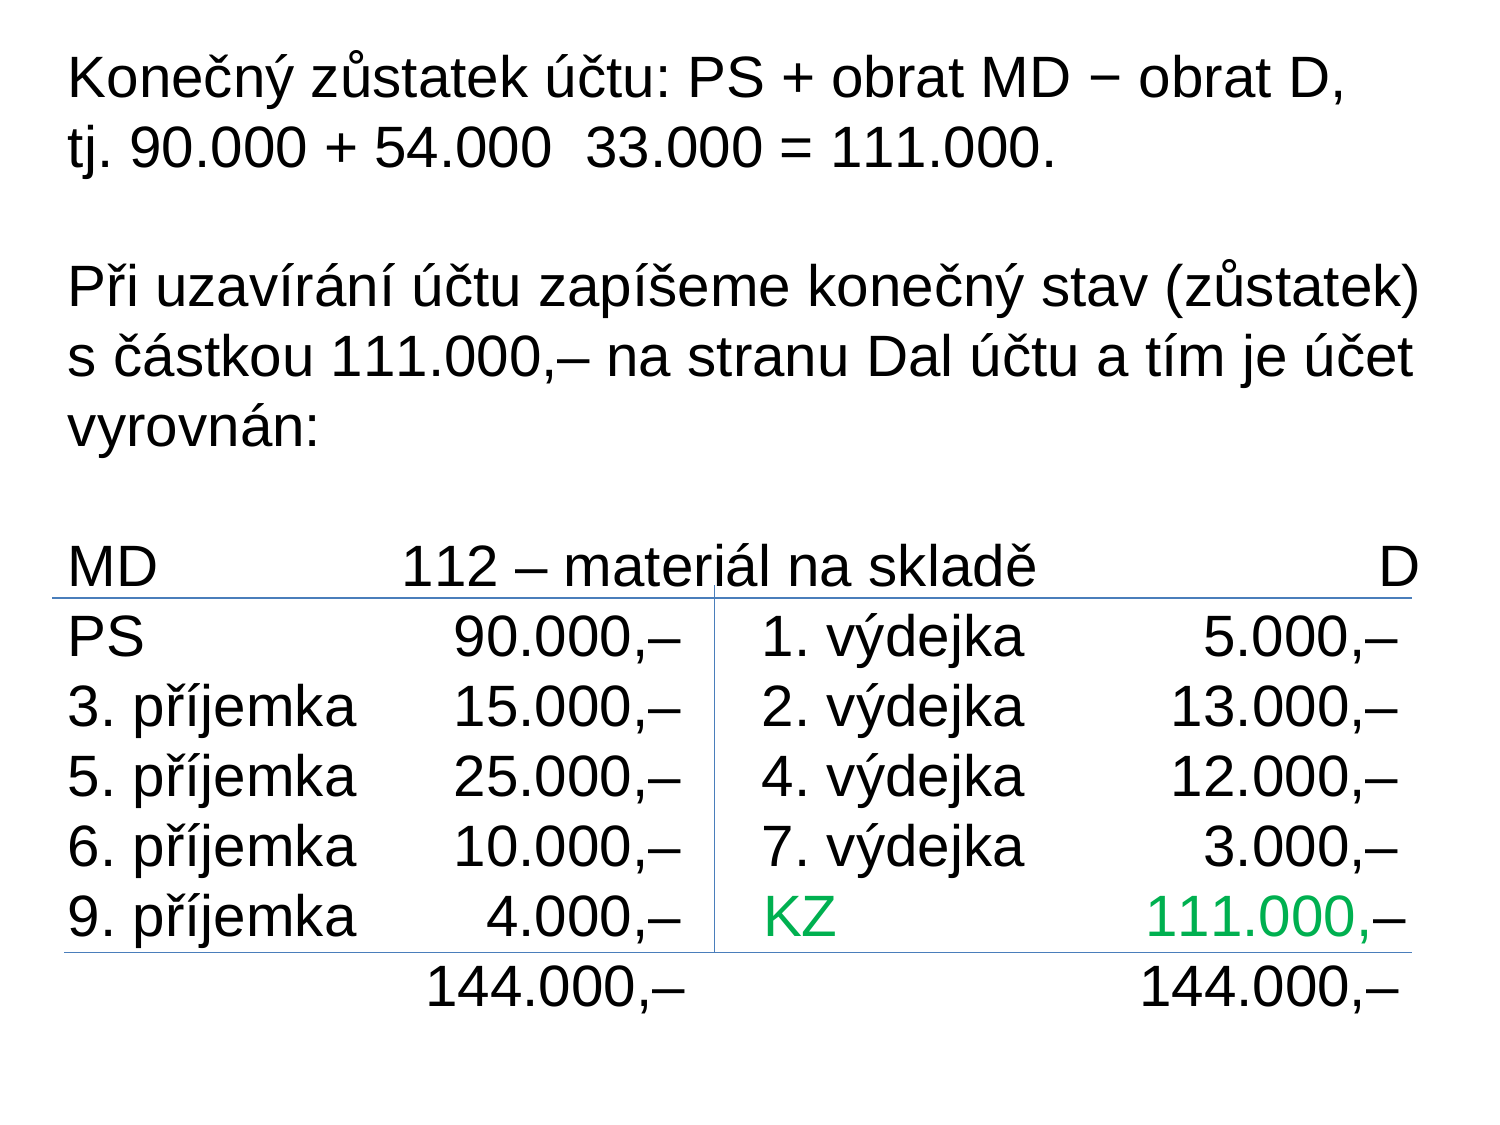

Konečný zůstatek účtu: PS + obrat MD − obrat D,
tj. 90.000 + 54.000 33.000 = 111.000.
Při uzavírání účtu zapíšeme konečný stav (zůstatek)
s částkou 111.000,– na stranu Dal účtu a tím je účet
vyrovnán:
MD 112 – materiál na skladě D
PS 90.000,– 1. výdejka 5.000,–
3. příjemka 15.000,– 2. výdejka 13.000,–
5. příjemka 25.000,– 4. výdejka 12.000,–
6. příjemka 10.000,– 7. výdejka 3.000,–
9. příjemka 4.000,– KZ 111.000,–
 144.000,– 144.000,–